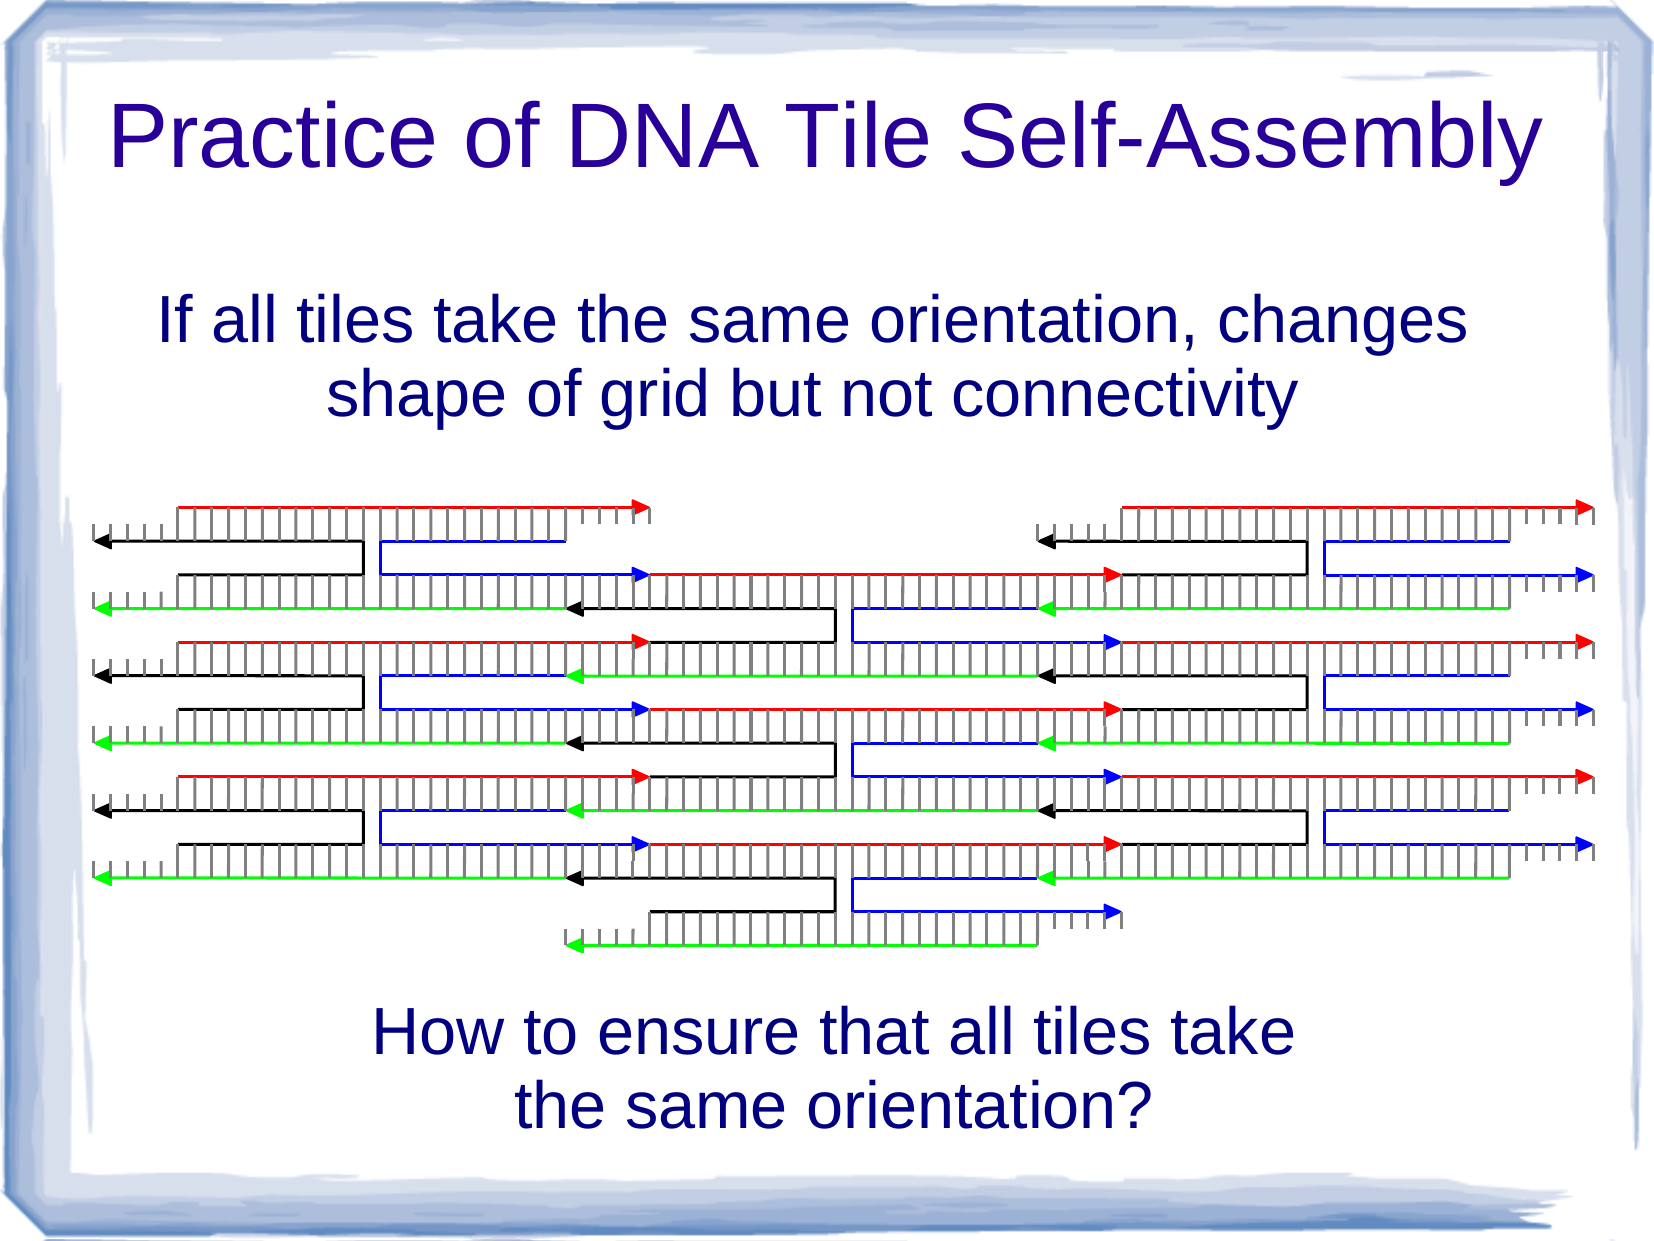

# Practice of DNA Tile Self-Assembly
If all tiles take the same orientation, changes shape of grid but not connectivity
How to ensure that all tiles take the same orientation?